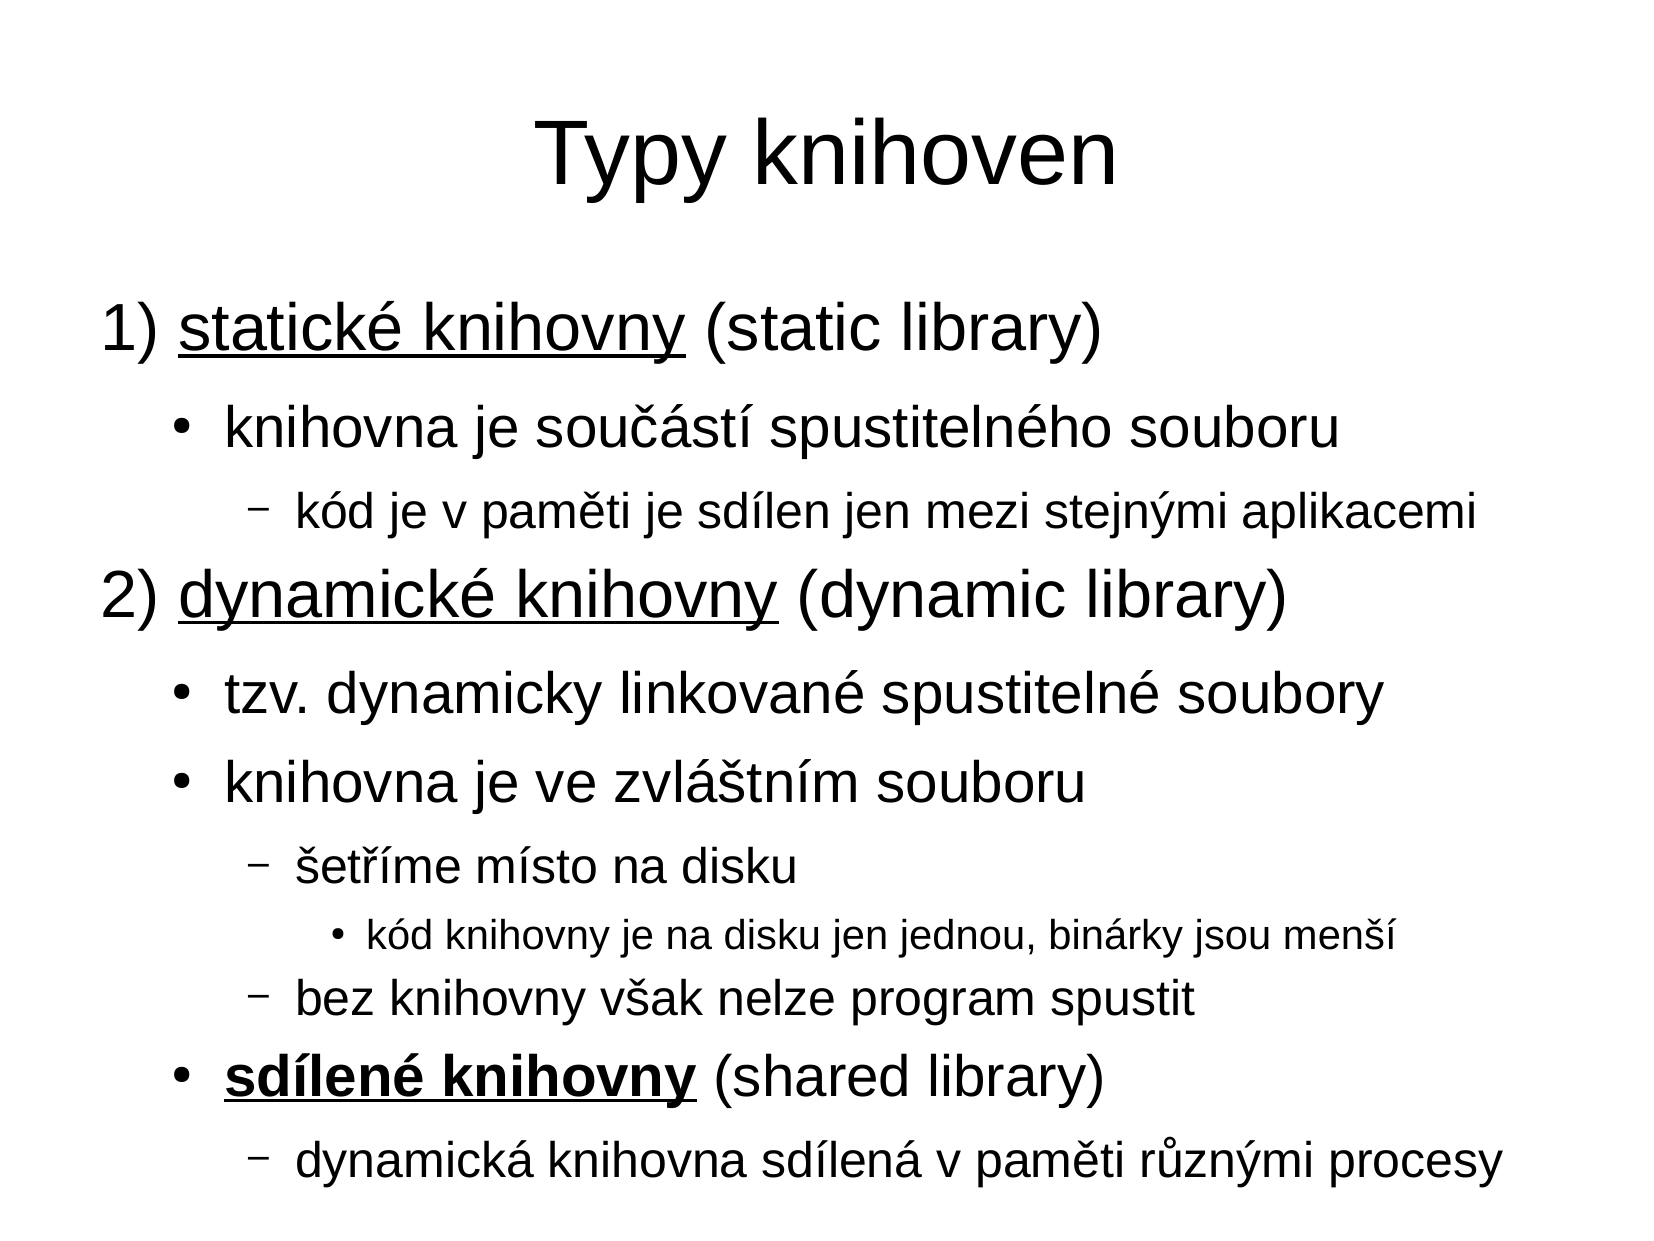

# Typy knihoven
 statické knihovny (static library)
knihovna je součástí spustitelného souboru
kód je v paměti je sdílen jen mezi stejnými aplikacemi
 dynamické knihovny (dynamic library)
tzv. dynamicky linkované spustitelné soubory
knihovna je ve zvláštním souboru
šetříme místo na disku
kód knihovny je na disku jen jednou, binárky jsou menší
bez knihovny však nelze program spustit
sdílené knihovny (shared library)
dynamická knihovna sdílená v paměti různými procesy